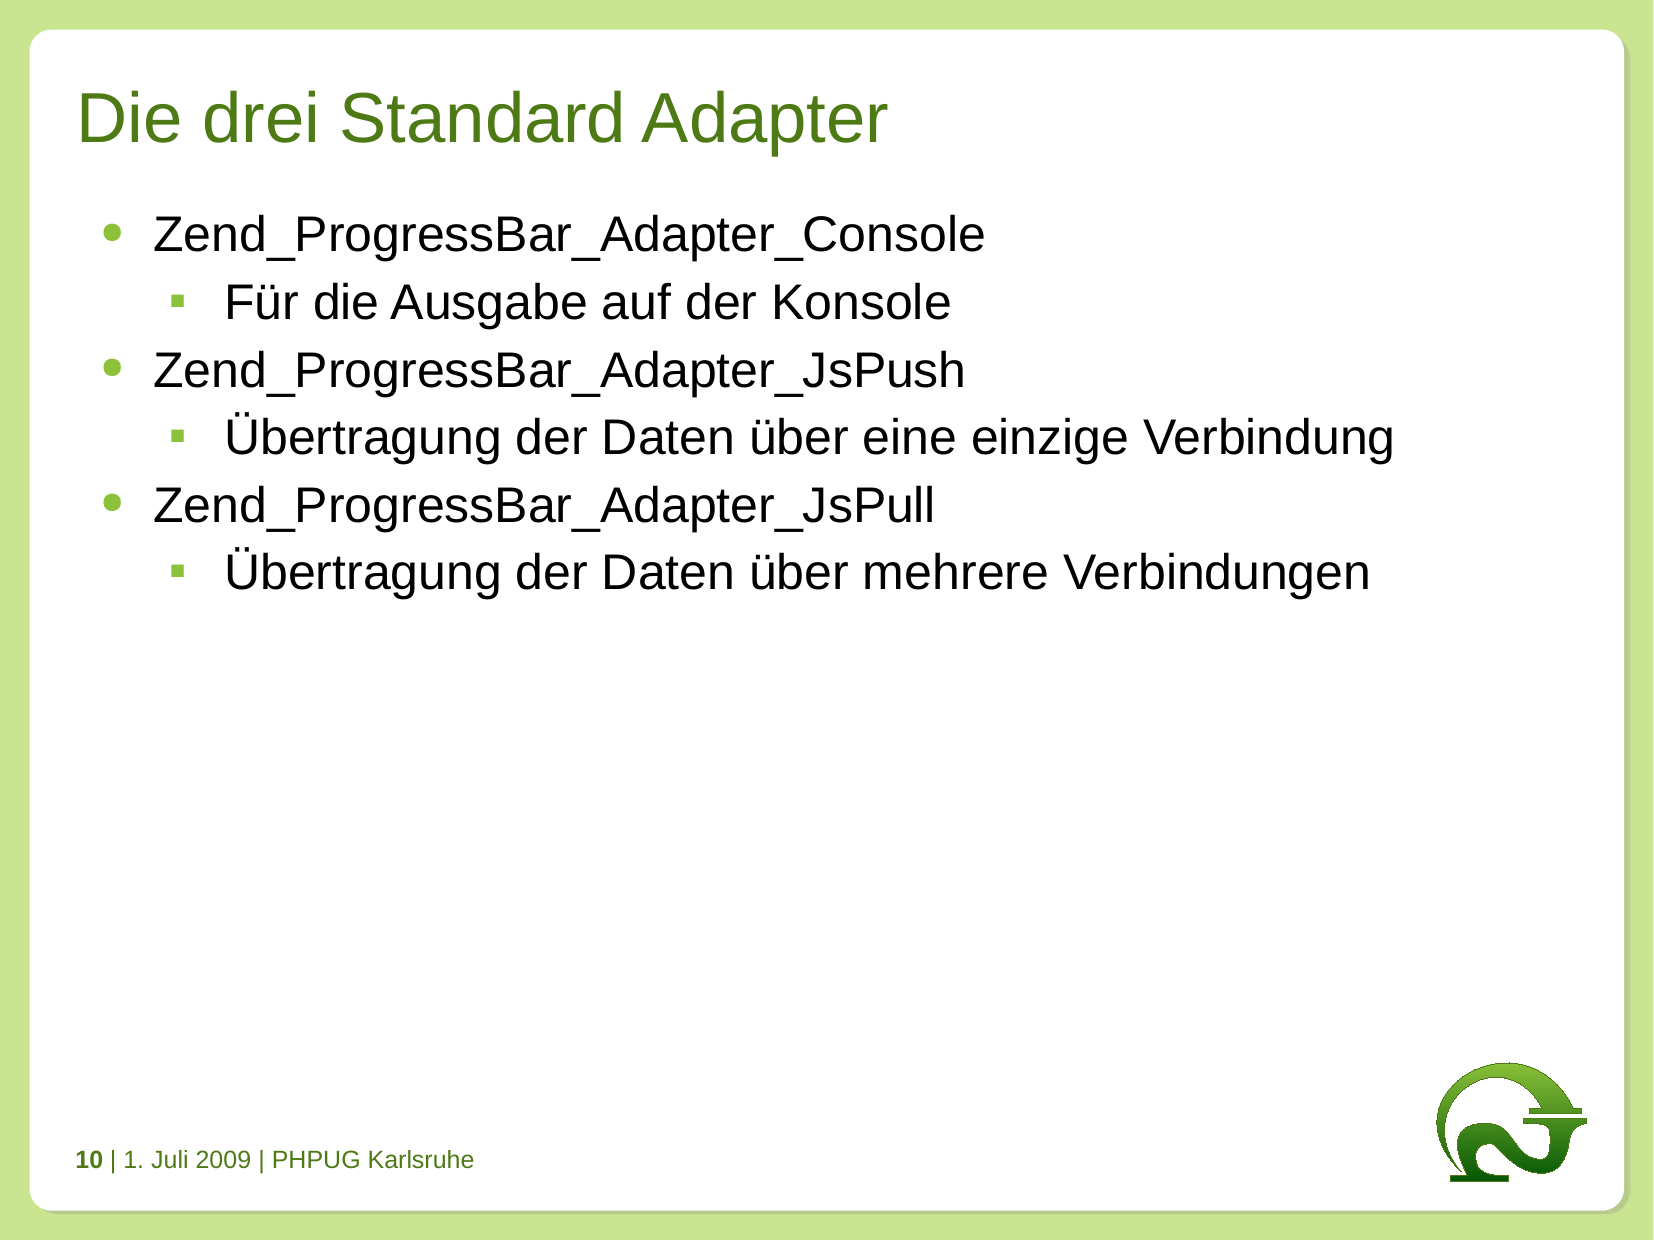

# Die drei Standard Adapter
Zend_ProgressBar_Adapter_Console
Für die Ausgabe auf der Konsole
Zend_ProgressBar_Adapter_JsPush
Übertragung der Daten über eine einzige Verbindung
Zend_ProgressBar_Adapter_JsPull
Übertragung der Daten über mehrere Verbindungen